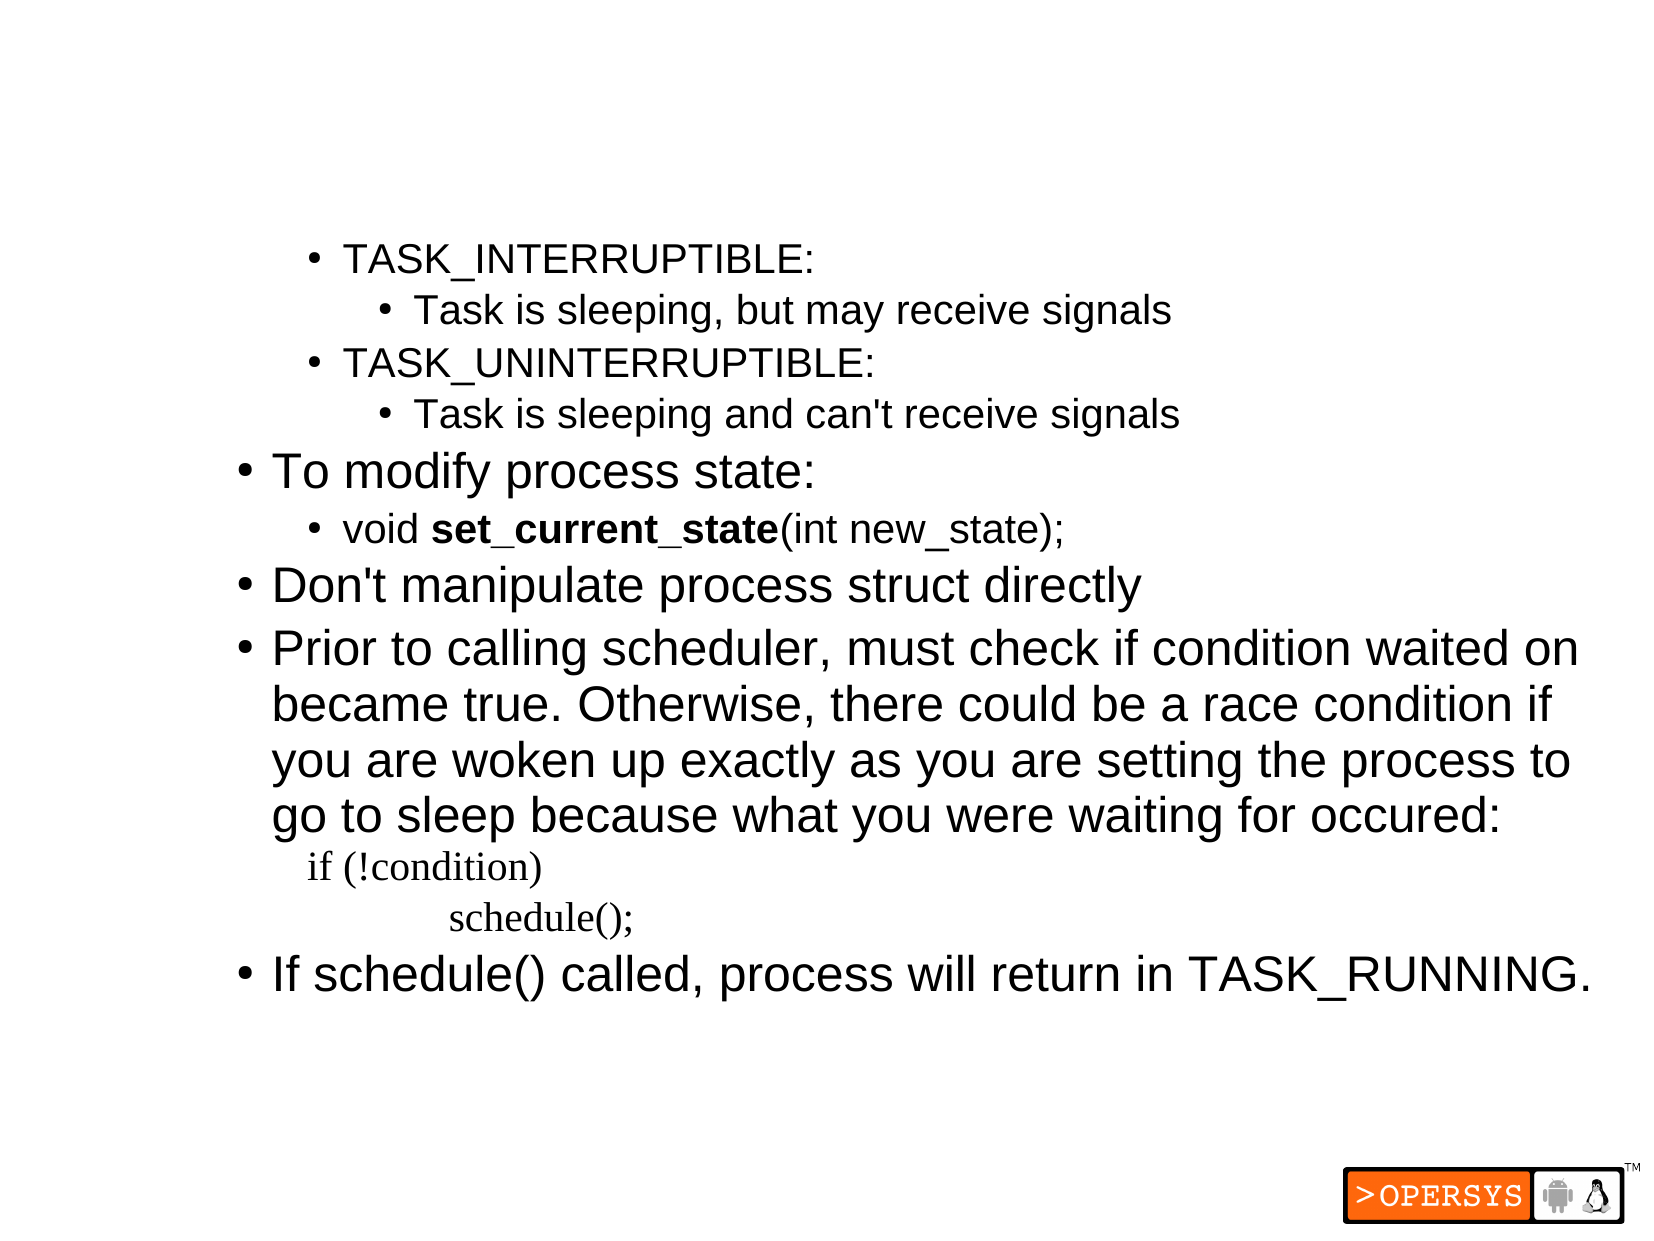

# TASK_INTERRUPTIBLE:
Task is sleeping, but may receive signals
TASK_UNINTERRUPTIBLE:
Task is sleeping and can't receive signals
To modify process state:
void set_current_state(int new_state);
Don't manipulate process struct directly
Prior to calling scheduler, must check if condition waited on became true. Otherwise, there could be a race condition if you are woken up exactly as you are setting the process to go to sleep because what you were waiting for occured:
if (!condition)
schedule();
If schedule() called, process will return in TASK_RUNNING.